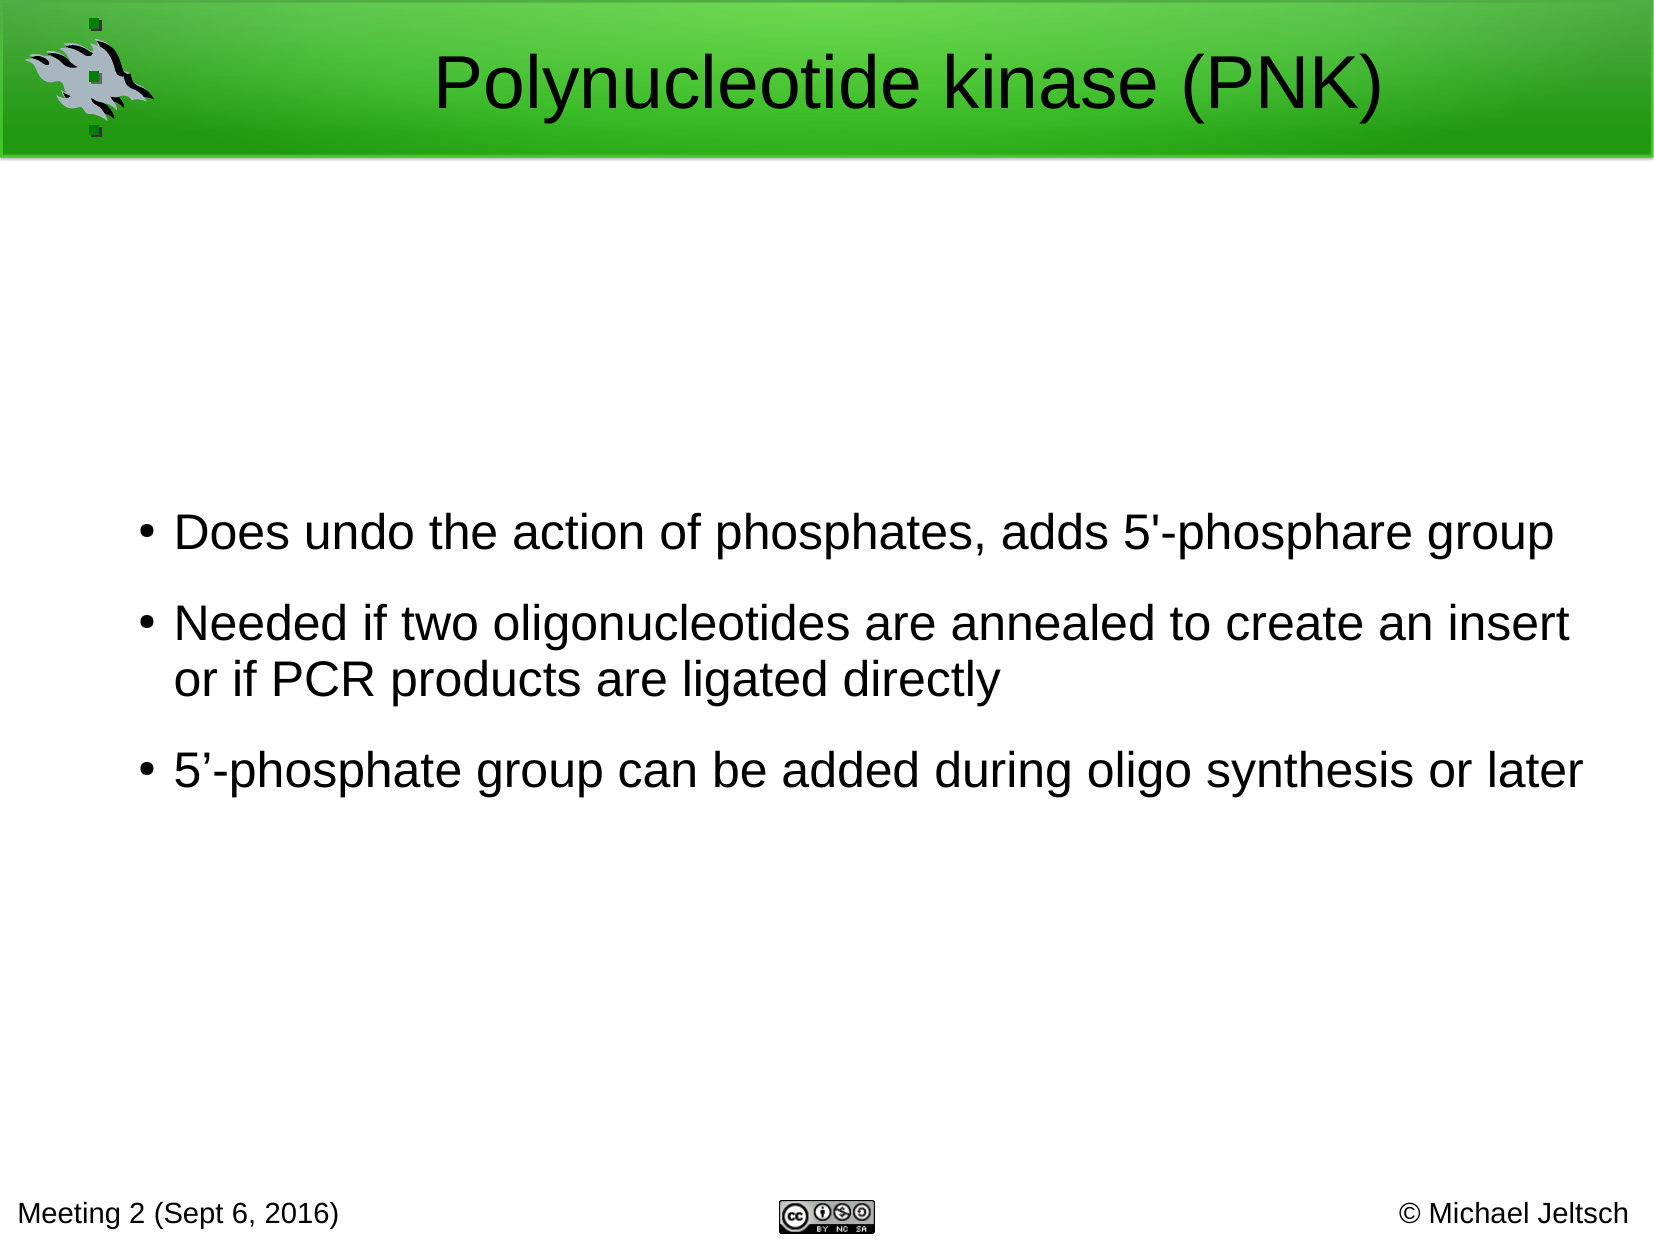

# Polynucleotide kinase (PNK)
Does undo the action of phosphates, adds 5'-phosphare group
Needed if two oligonucleotides are annealed to create an insert
or if PCR products are ligated directly
5’-phosphate group can be added during oligo synthesis or later